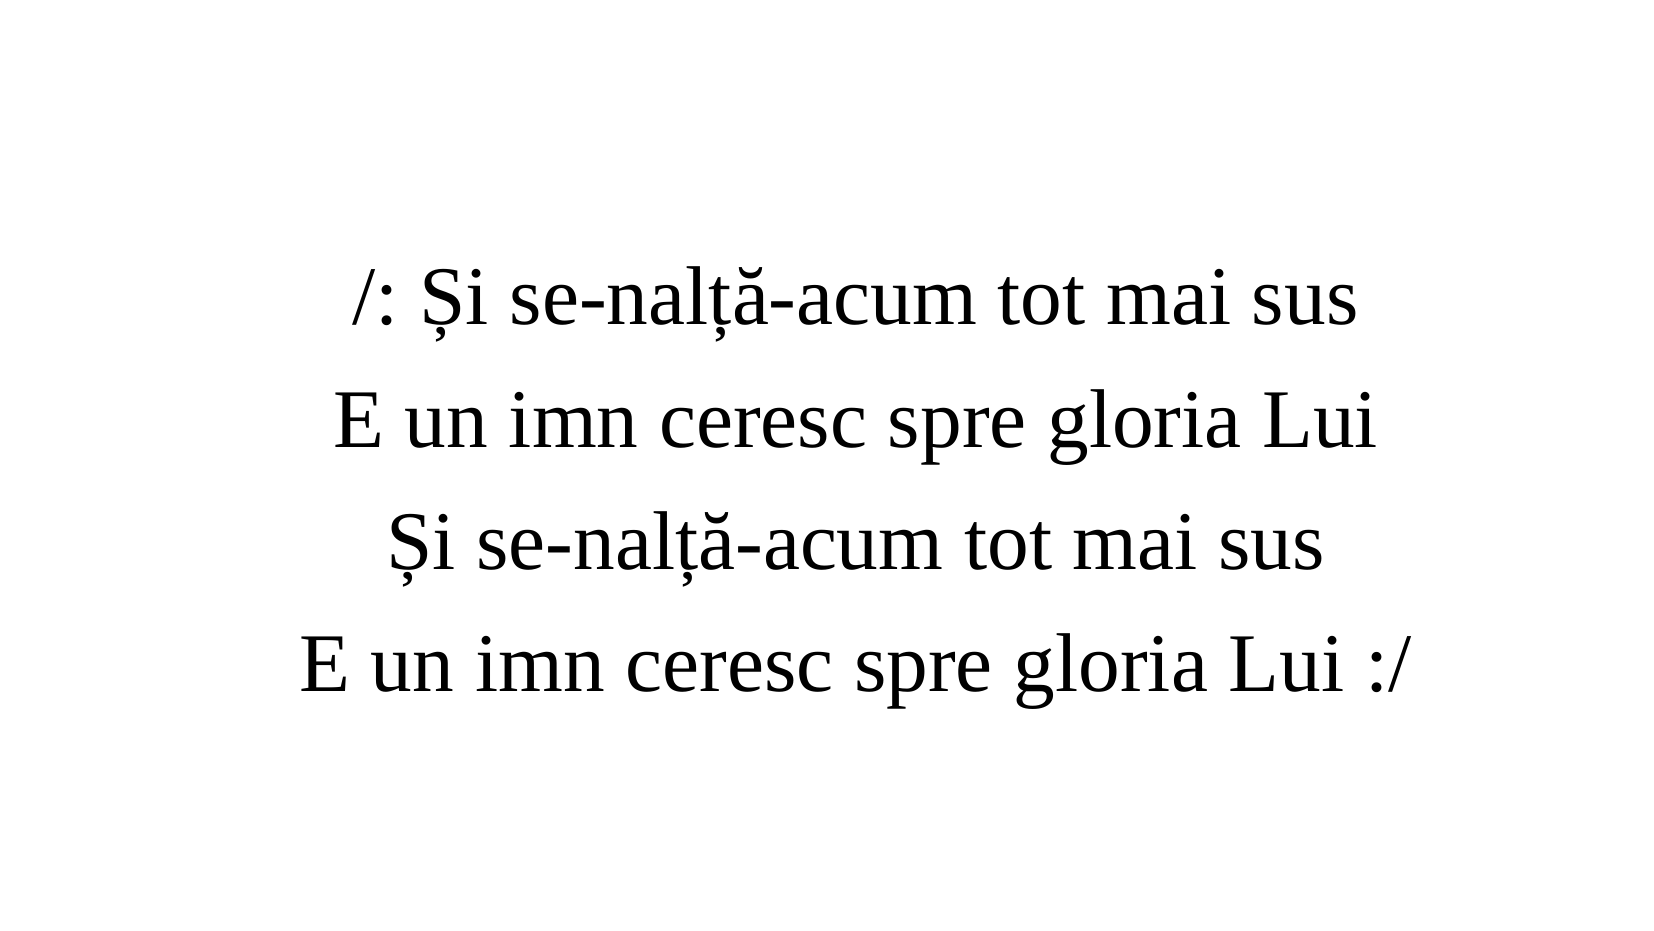

# /: Și se-nalță-acum tot mai sus
E un imn ceresc spre gloria Lui
Și se-nalță-acum tot mai sus
E un imn ceresc spre gloria Lui :/